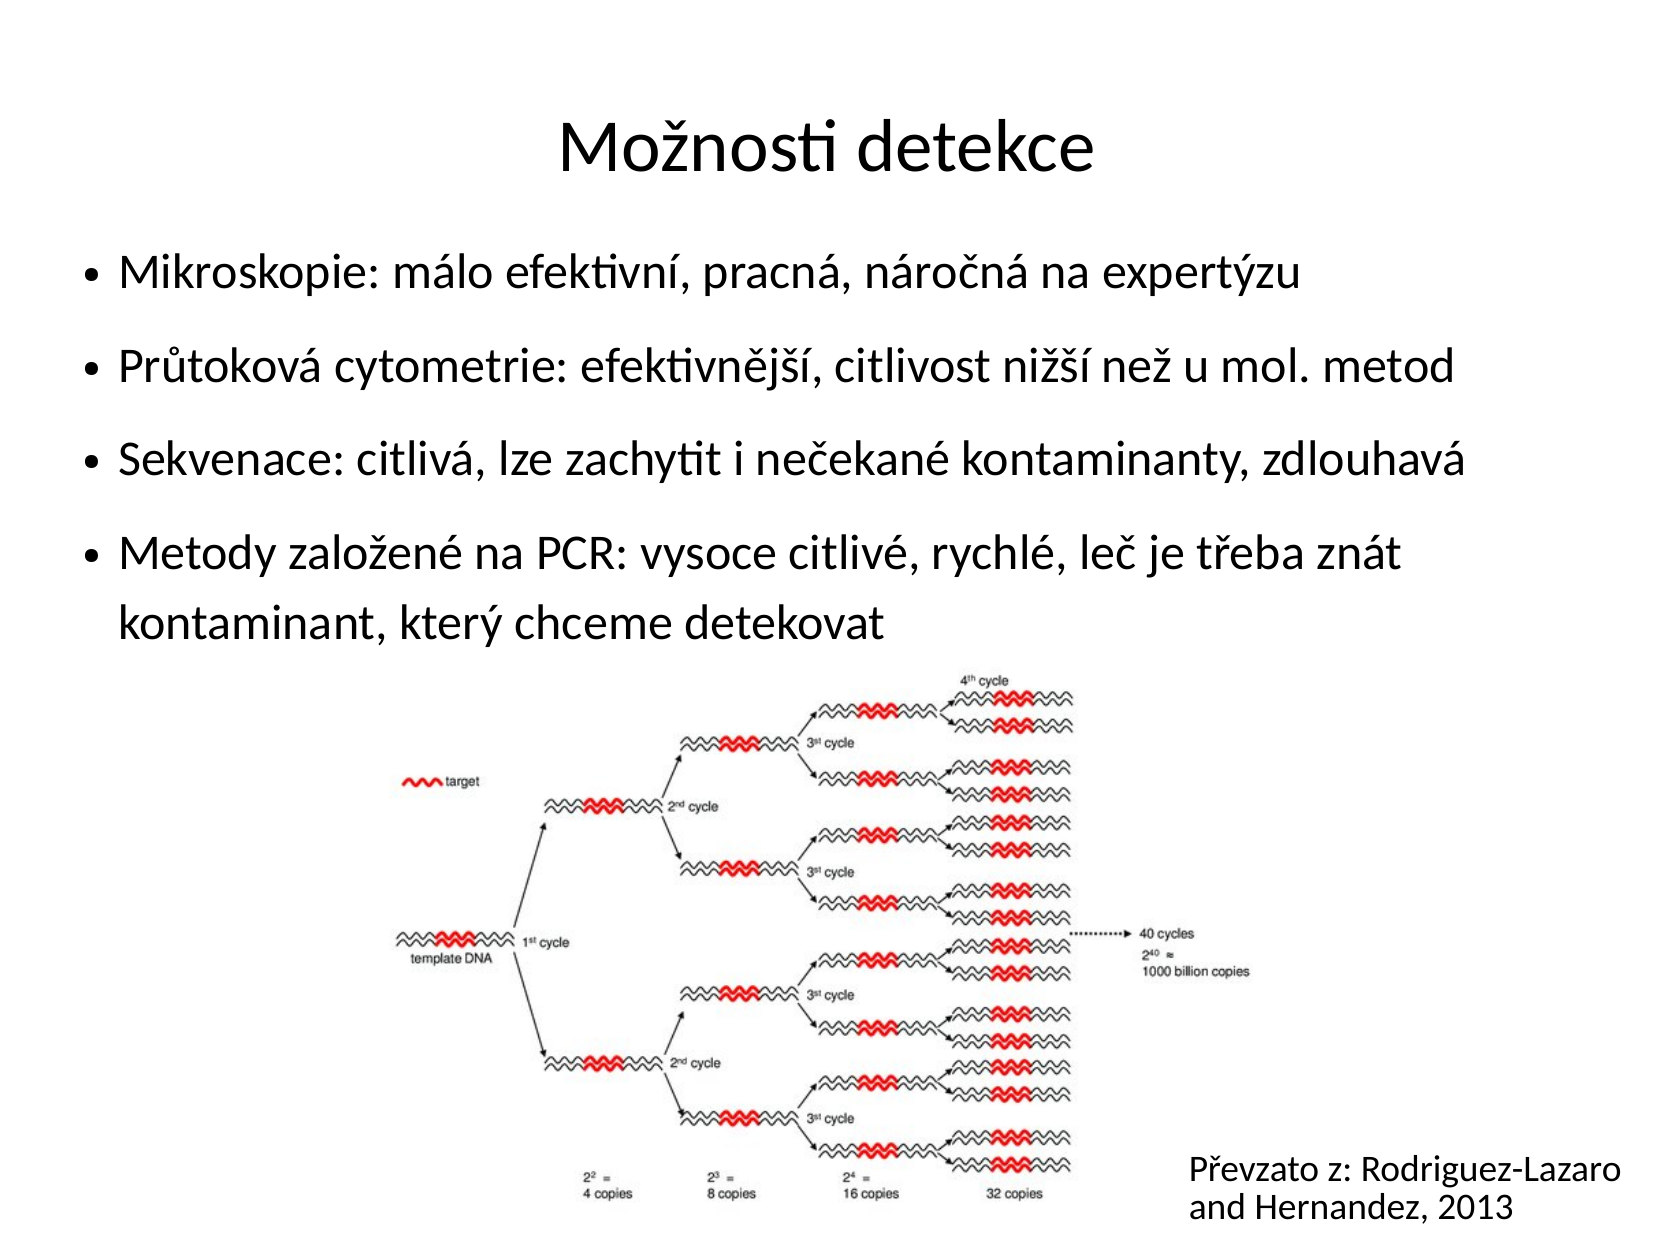

# Možnosti detekce
Mikroskopie: málo efektivní, pracná, náročná na expertýzu
Průtoková cytometrie: efektivnější, citlivost nižší než u mol. metod
Sekvenace: citlivá, lze zachytit i nečekané kontaminanty, zdlouhavá
Metody založené na PCR: vysoce citlivé, rychlé, leč je třeba znát kontaminant, který chceme detekovat
Převzato z: Rodriguez-Lazaro
and Hernandez, 2013